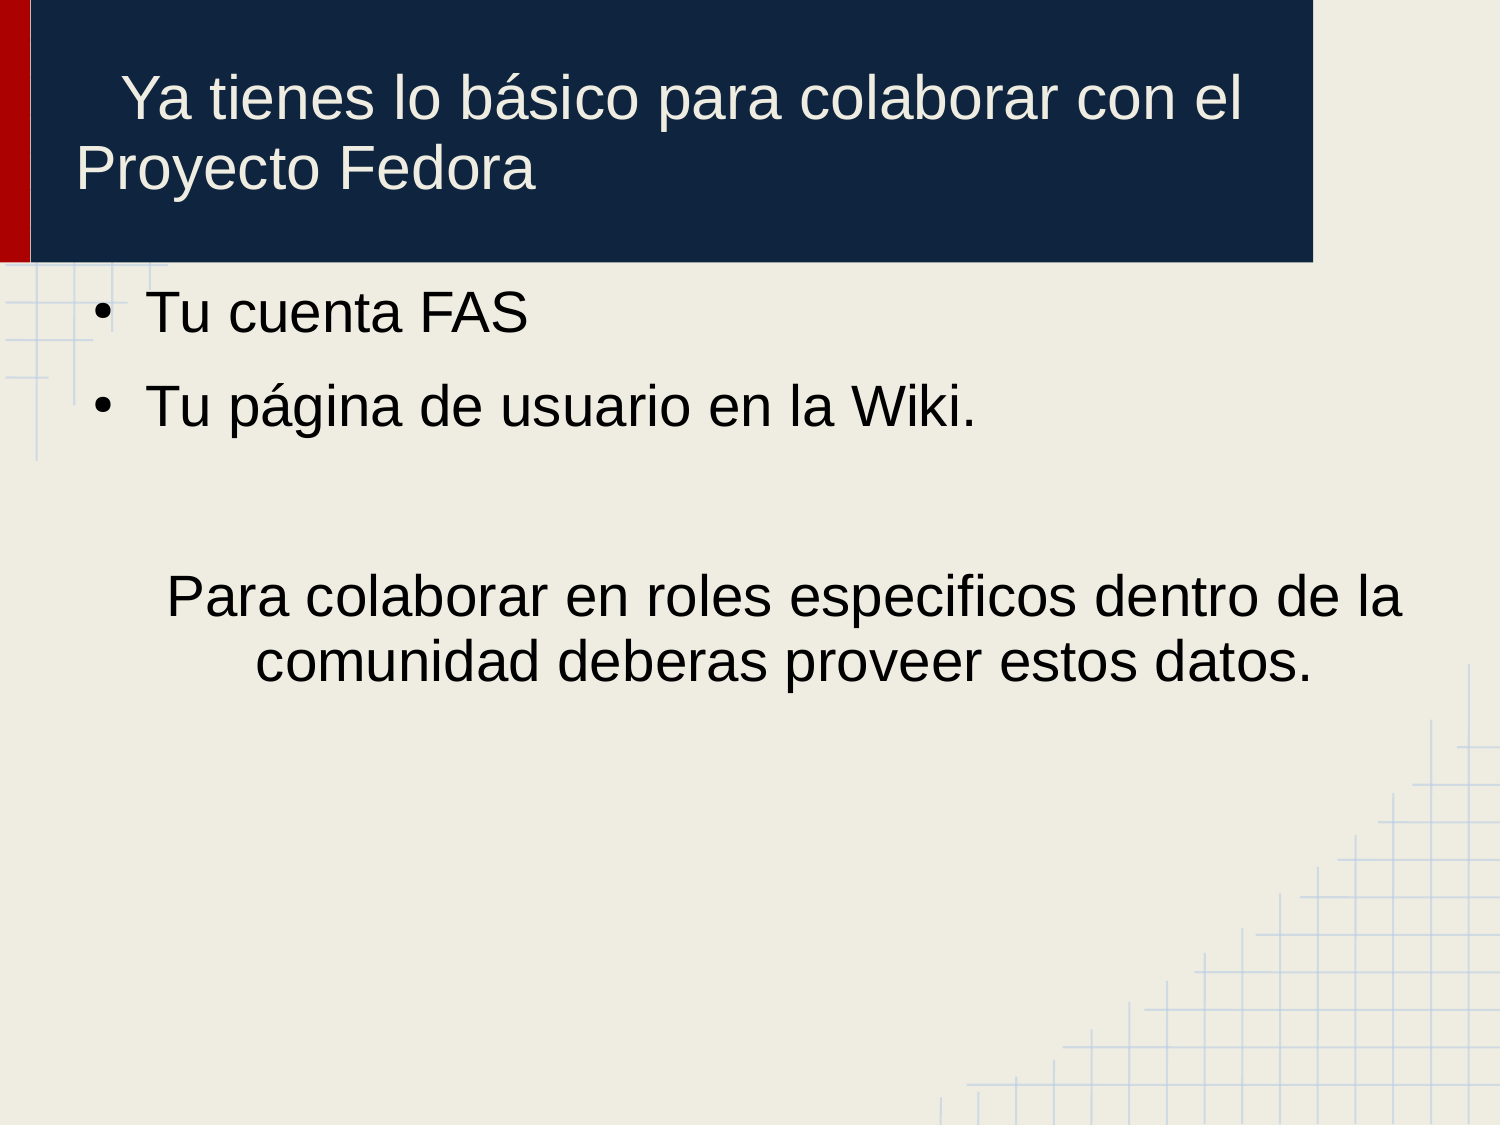

# Ya tienes lo básico para colaborar con el Proyecto Fedora
Tu cuenta FAS
Tu página de usuario en la Wiki.
Para colaborar en roles especificos dentro de la comunidad deberas proveer estos datos.